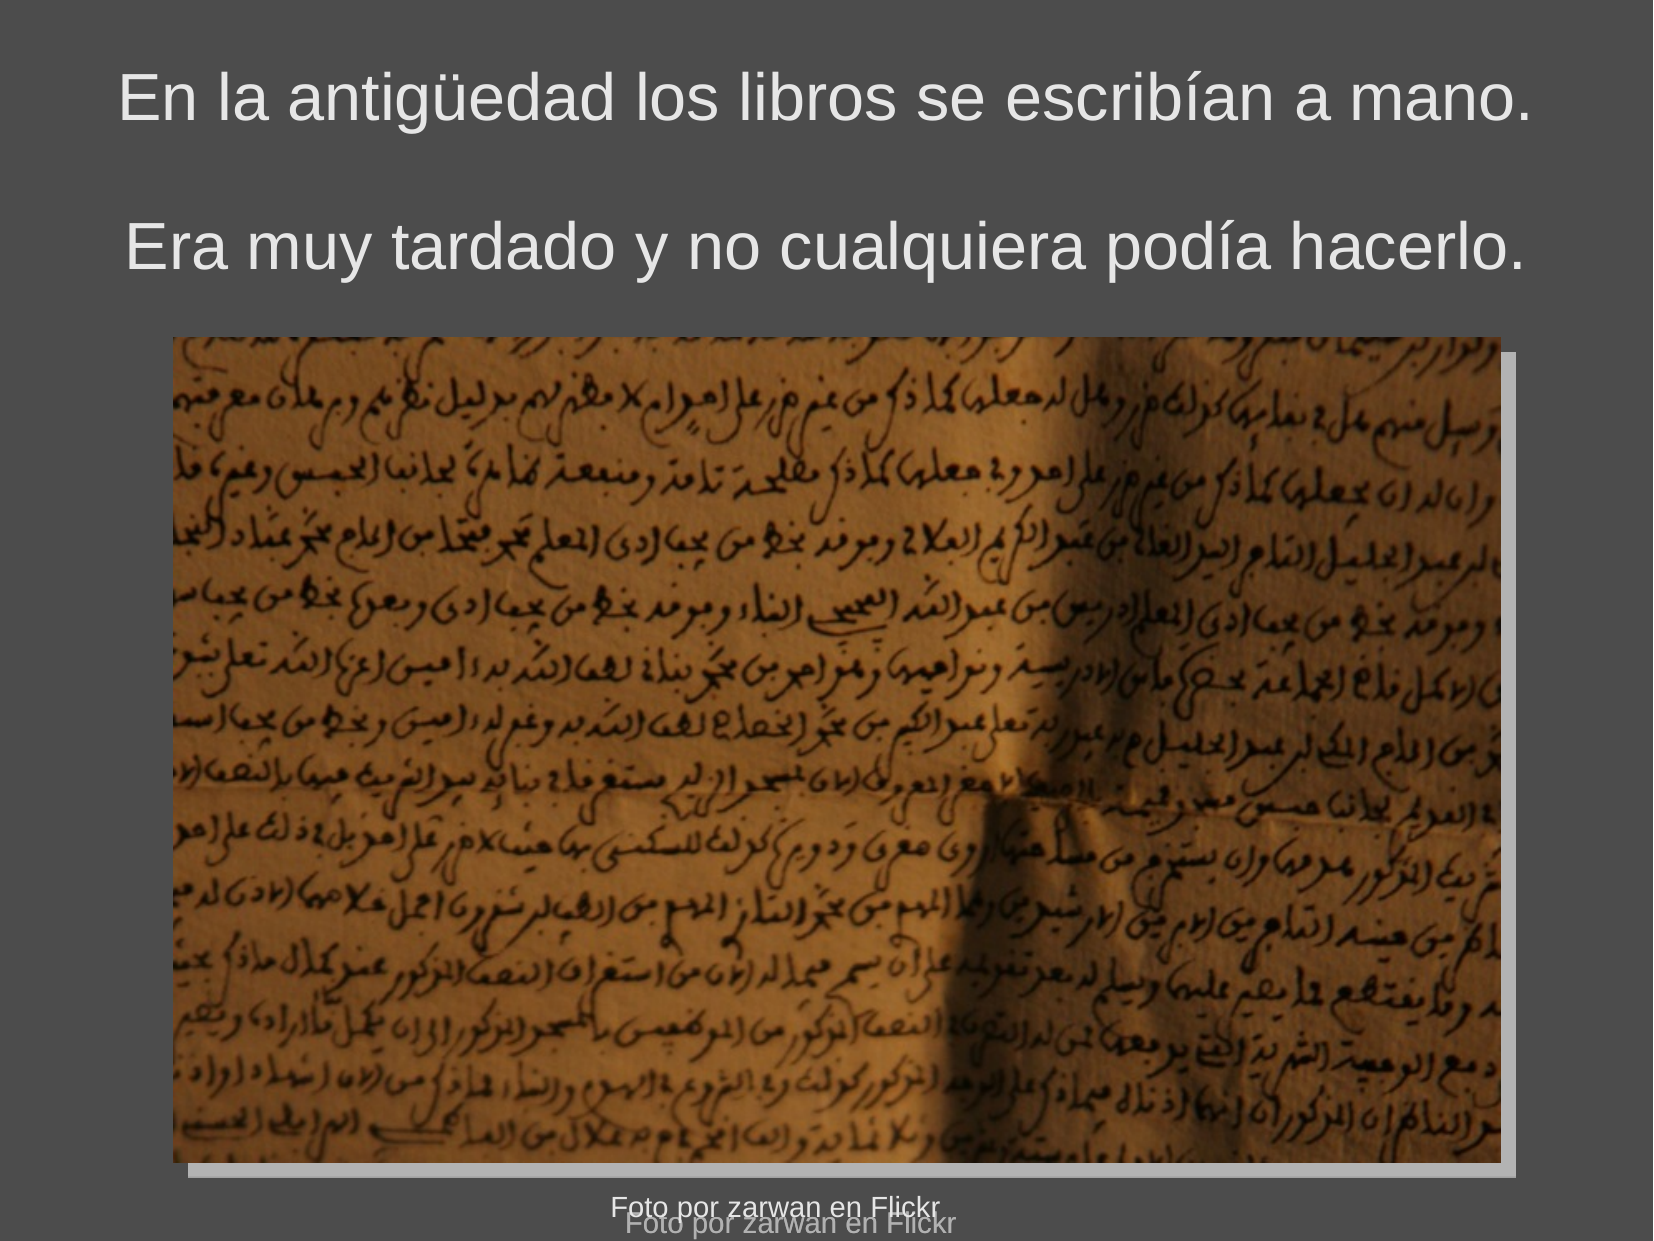

# En la antigüedad los libros se escribían a mano.
Era muy tardado y no cualquiera podía hacerlo.
Foto por zarwan en Flickr